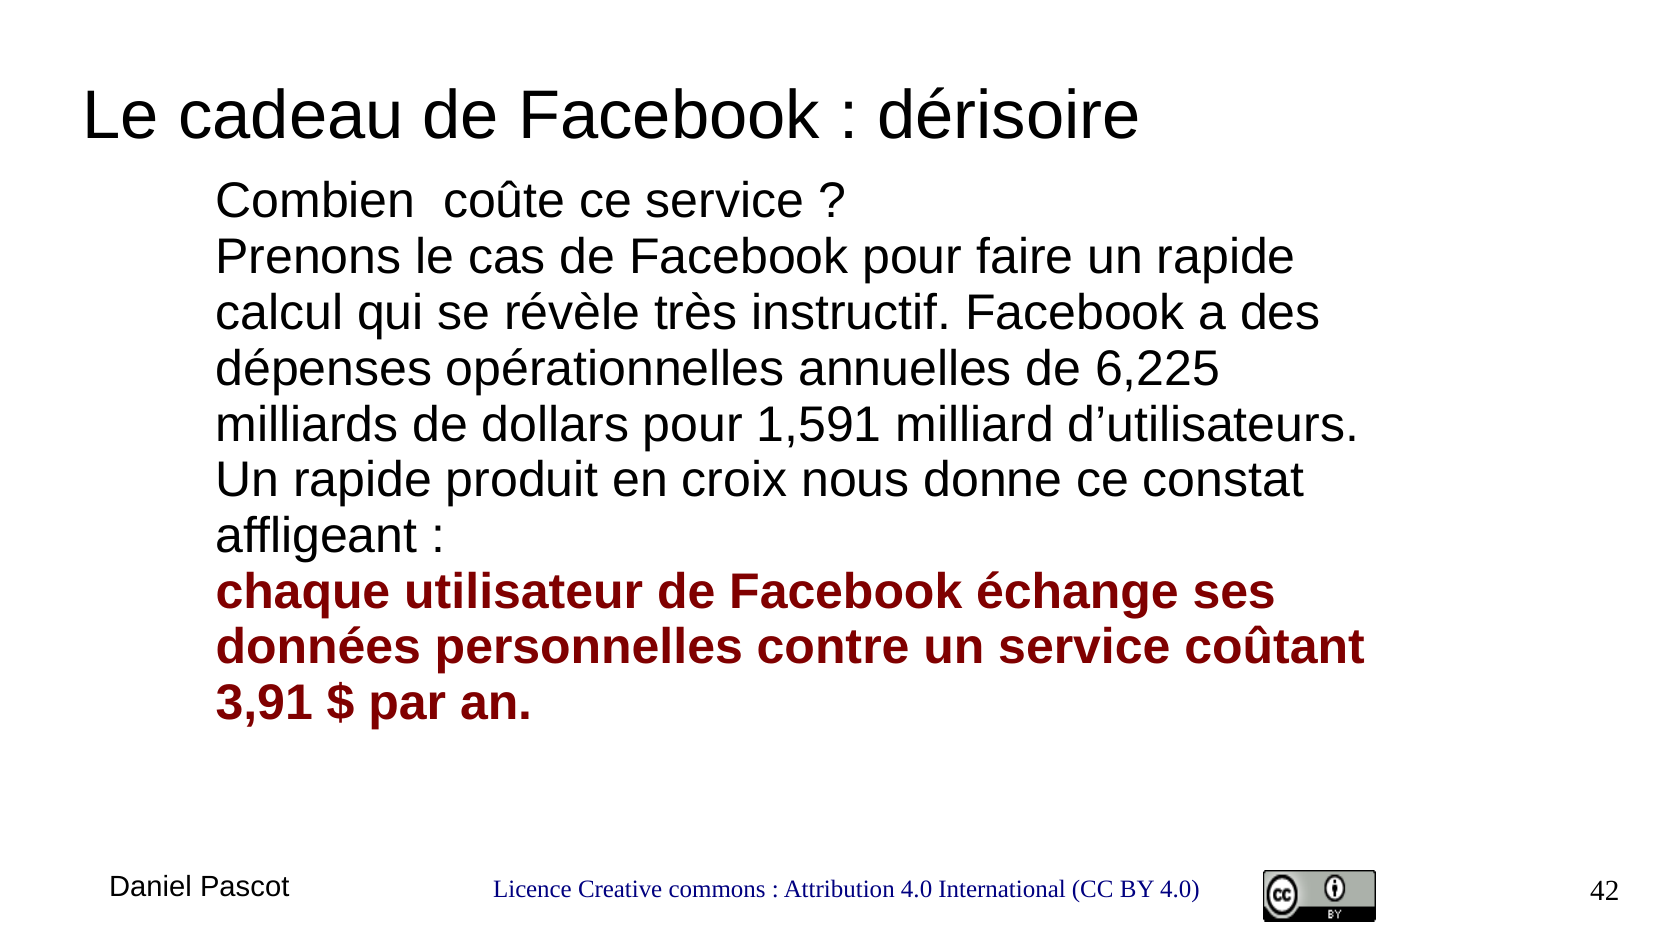

# Le cadeau de Facebook : dérisoire
Combien coûte ce service ?
Prenons le cas de Facebook pour faire un rapide calcul qui se révèle très instructif. Facebook a des dépenses opérationnelles annuelles de 6,225 milliards de dollars pour 1,591 milliard d’utilisateurs. Un rapide produit en croix nous donne ce constat affligeant :
chaque utilisateur de Facebook échange ses données personnelles contre un service coûtant 3,91 $ par an.
42